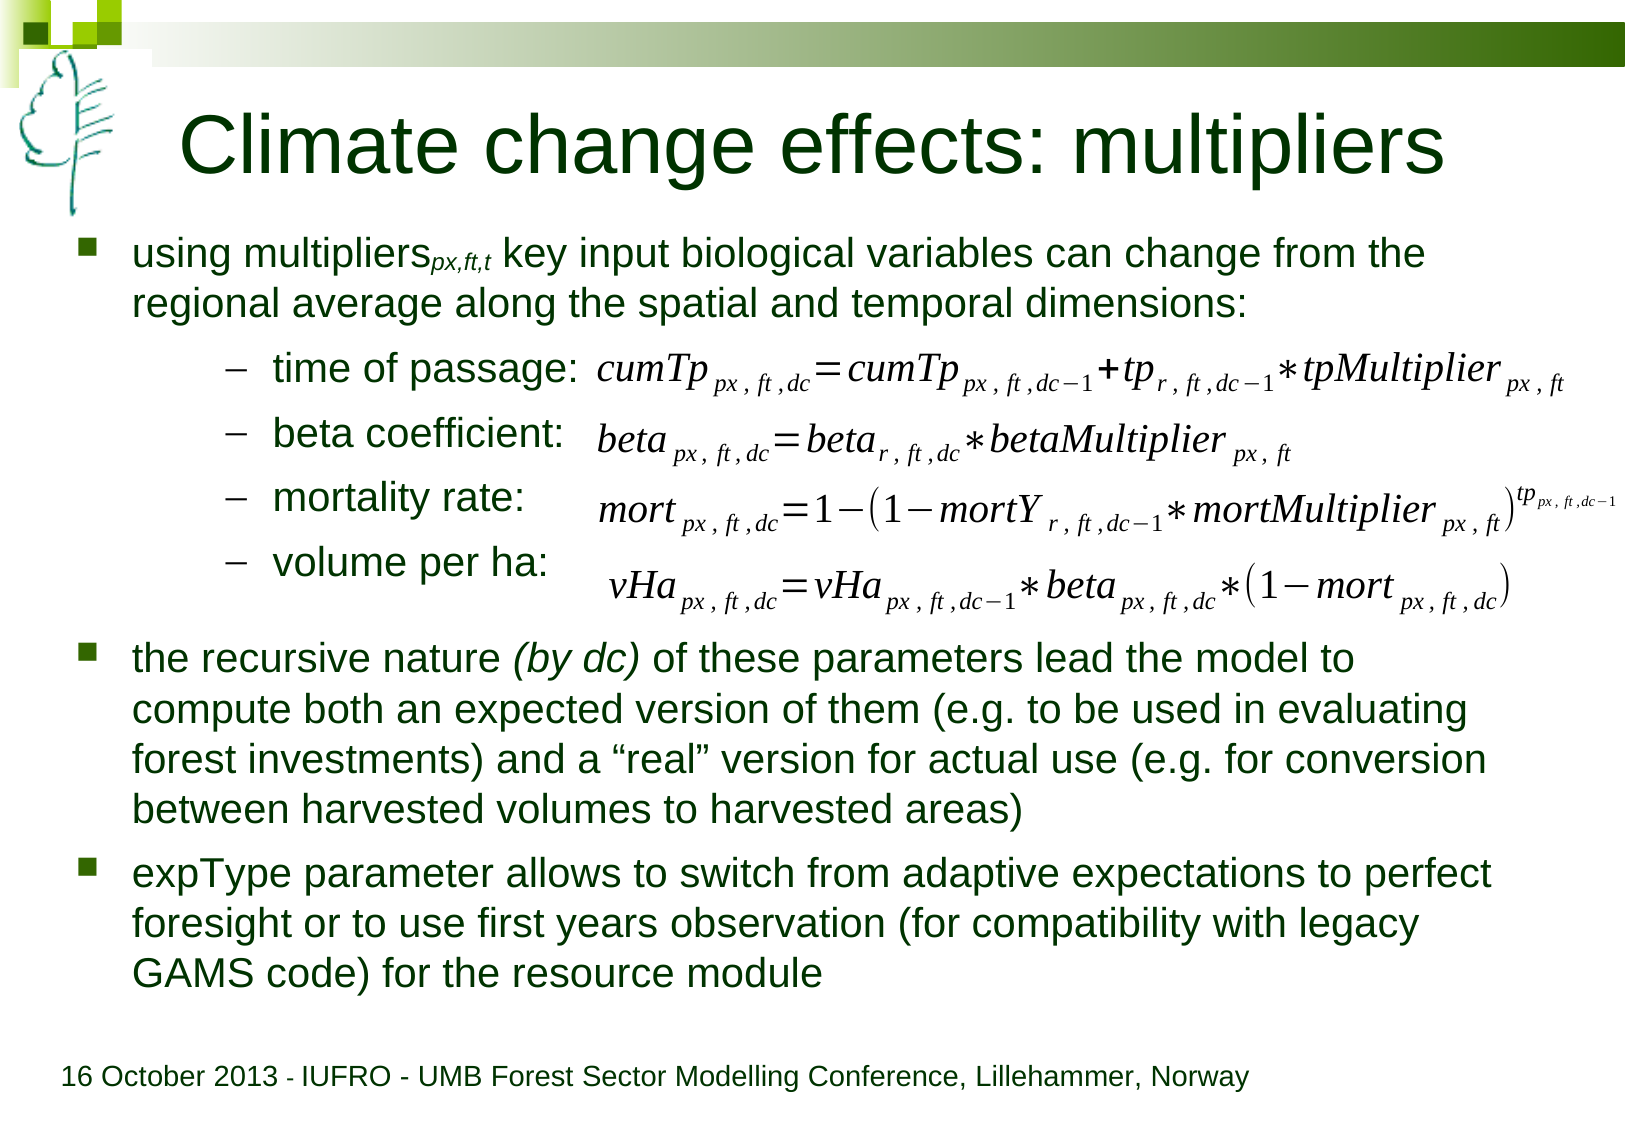

# Climate change effects: multipliers
using multiplierspx,ft,t key input biological variables can change from the regional average along the spatial and temporal dimensions:
time of passage:
beta coefficient:
mortality rate:
volume per ha:
the recursive nature (by dc) of these parameters lead the model to compute both an expected version of them (e.g. to be used in evaluating forest investments) and a “real” version for actual use (e.g. for conversion between harvested volumes to harvested areas)
expType parameter allows to switch from adaptive expectations to perfect foresight or to use first years observation (for compatibility with legacy GAMS code) for the resource module